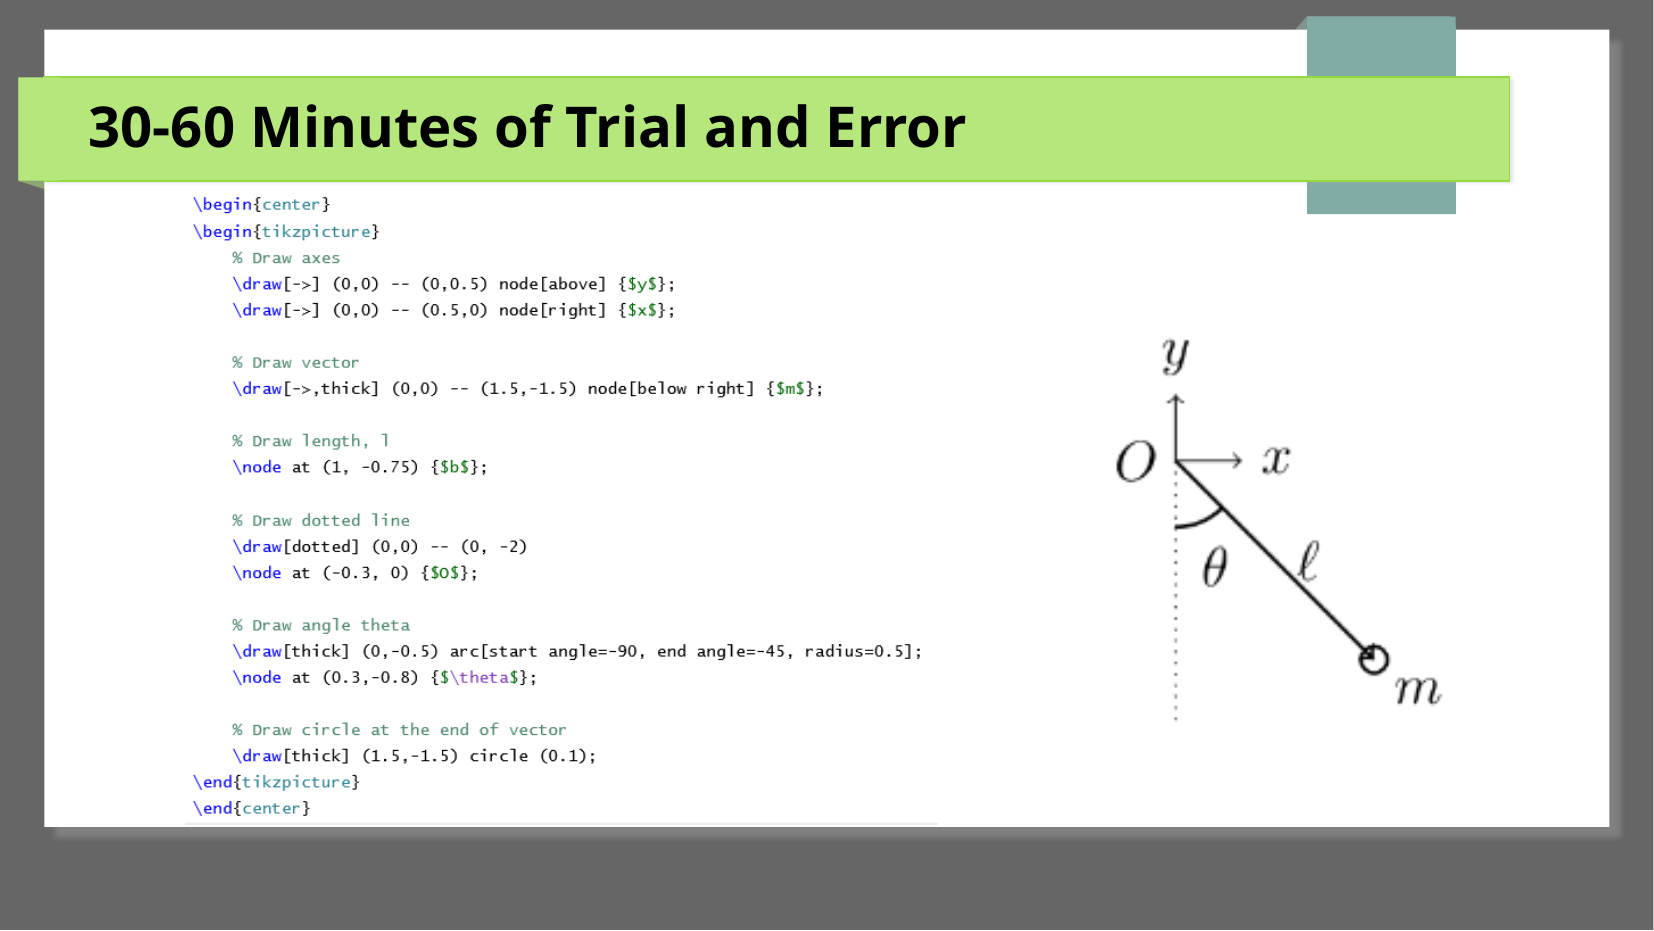

# 30-60 Minutes of Trial and Error